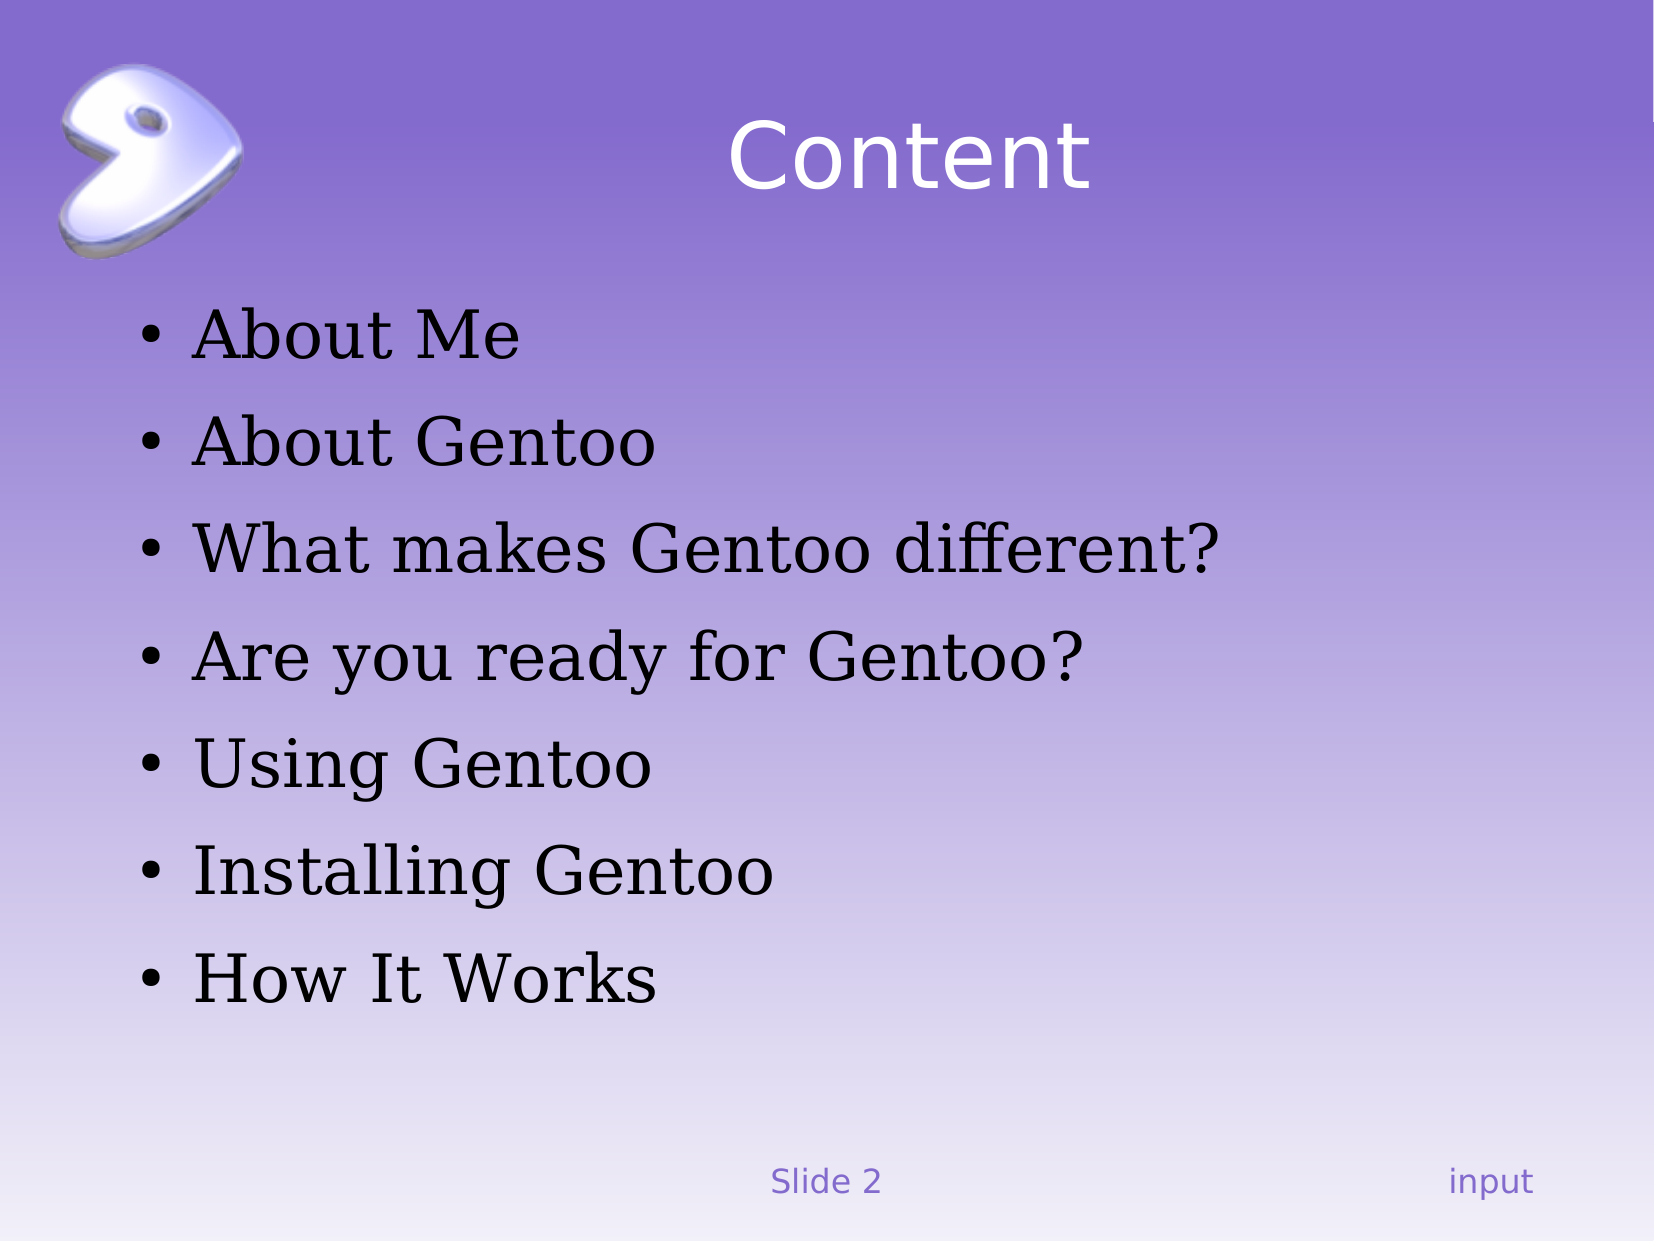

# Content
About Me
About Gentoo
What makes Gentoo different?
Are you ready for Gentoo?
Using Gentoo
Installing Gentoo
How It Works